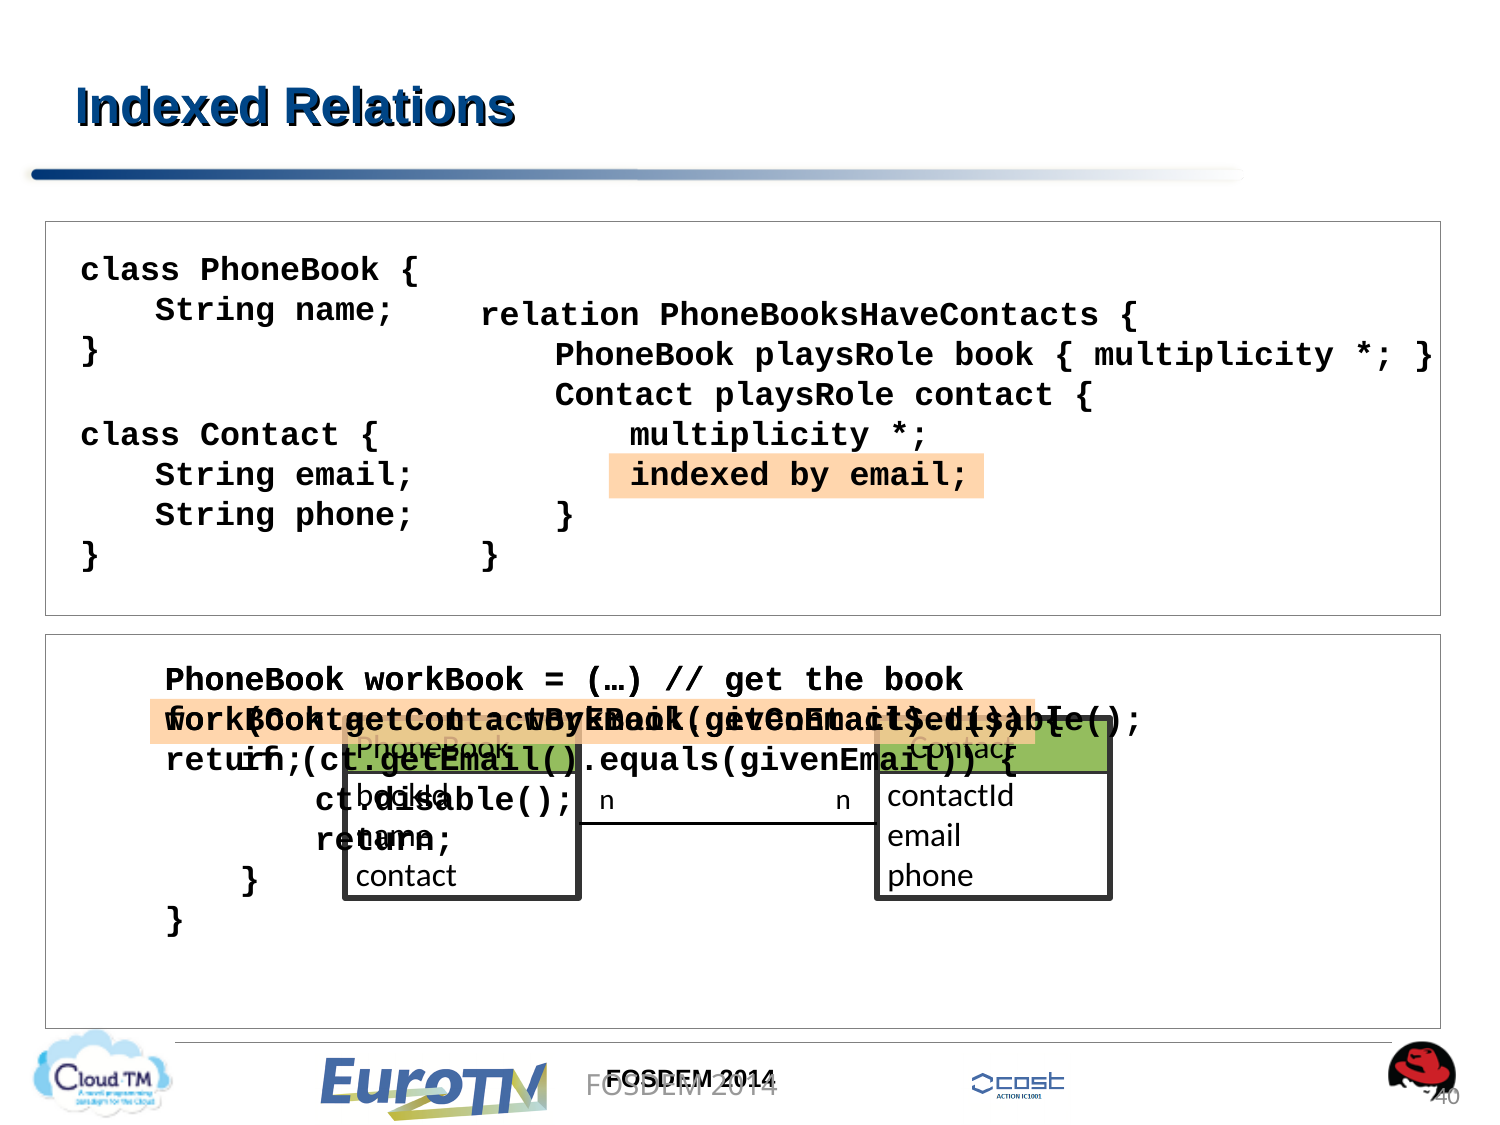

# Indexed Relations
class PhoneBook {
	String name;
}
relation PhoneBooksHaveContacts {
	PhoneBook playsRole book { multiplicity *; }
	Contact playsRole contact {
		multiplicity *;
		indexed by email;
	}
}
class Contact {
	String email;
	String phone;
}
PhoneBook workBook = (…) // get the book
for (Contact ct : workBook.getContactSet()) {
	if (ct.getEmail().equals(givenEmail)) {
		ct.disable();
		return;
	}
}
PhoneBook workBook = (…) // get the book
workBook.getContactByEmail(givenEmail).disable();
return;
PhoneBook
 Contact
bookId
name
contact
contactId
email
phone
n
n
FOSDEM 2014